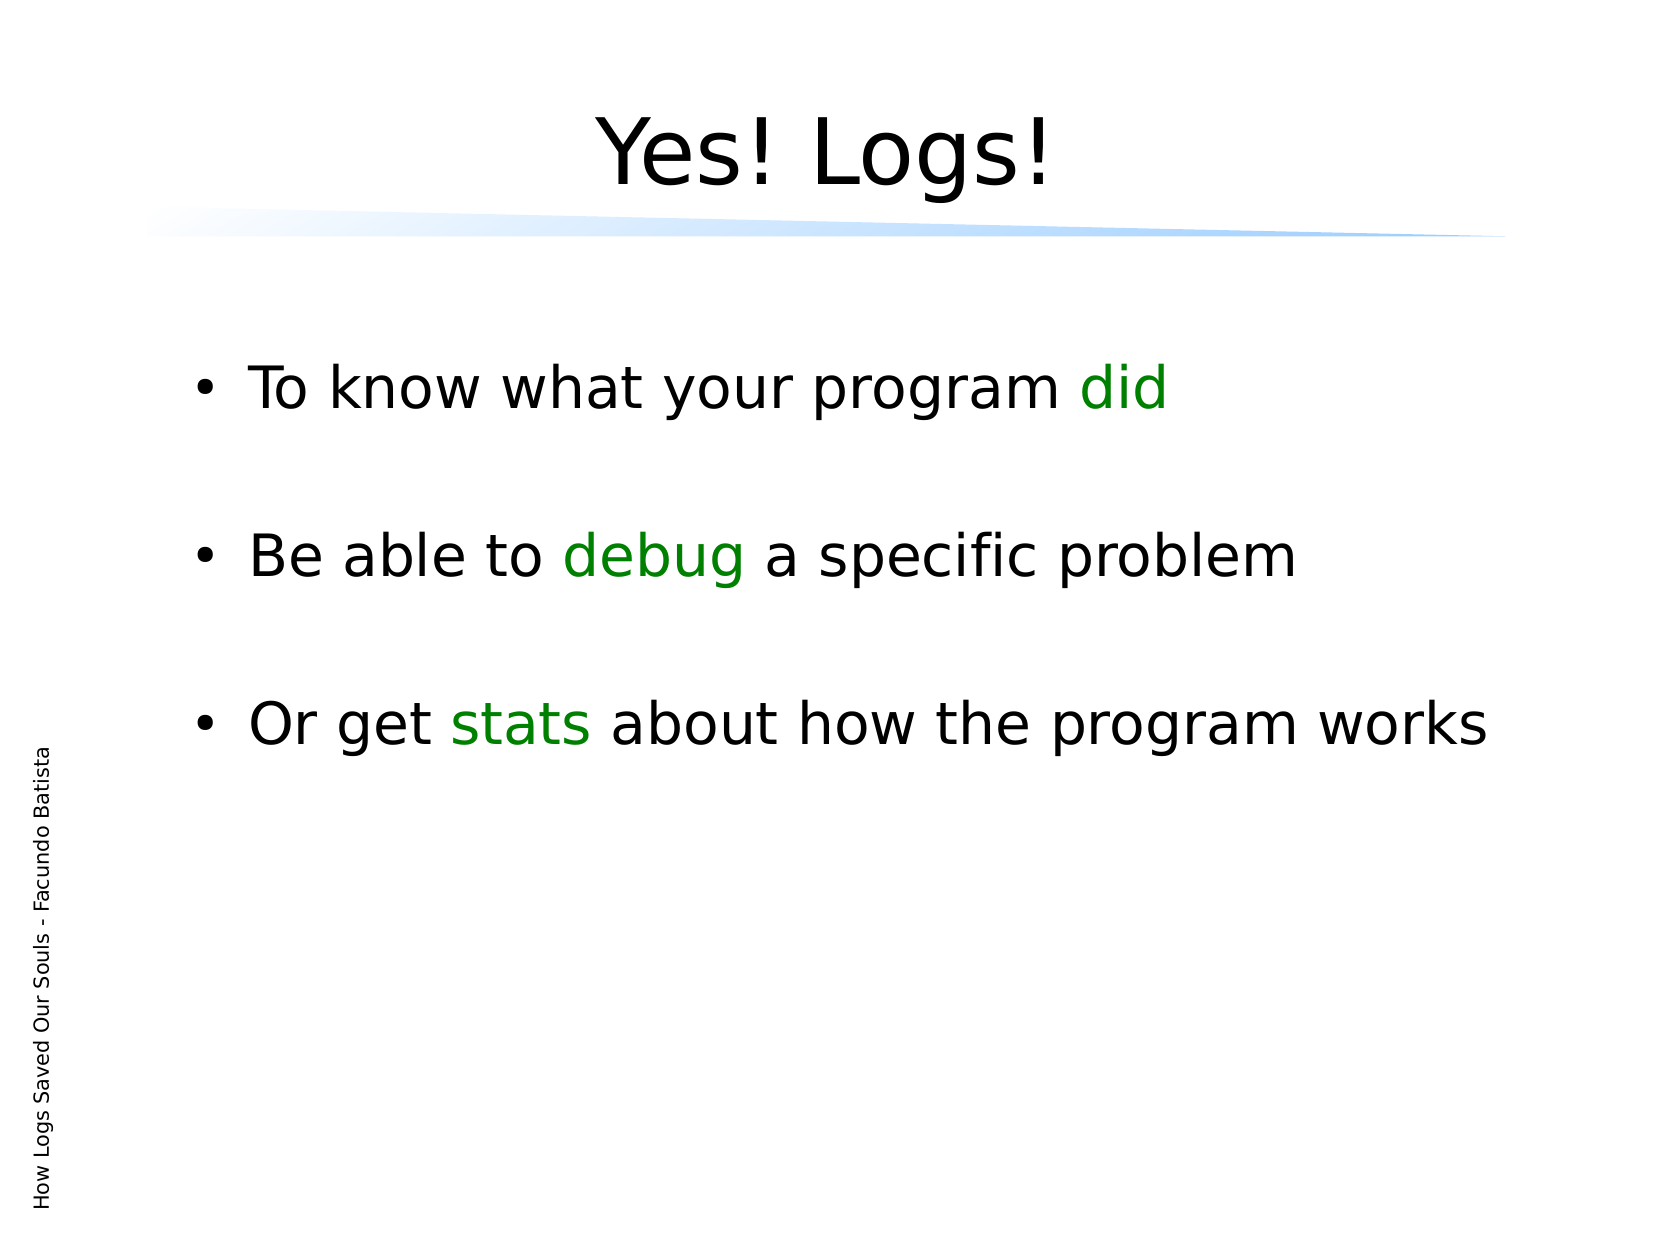

# Yes! Logs!
To know what your program did
Be able to debug a specific problem
Or get stats about how the program works